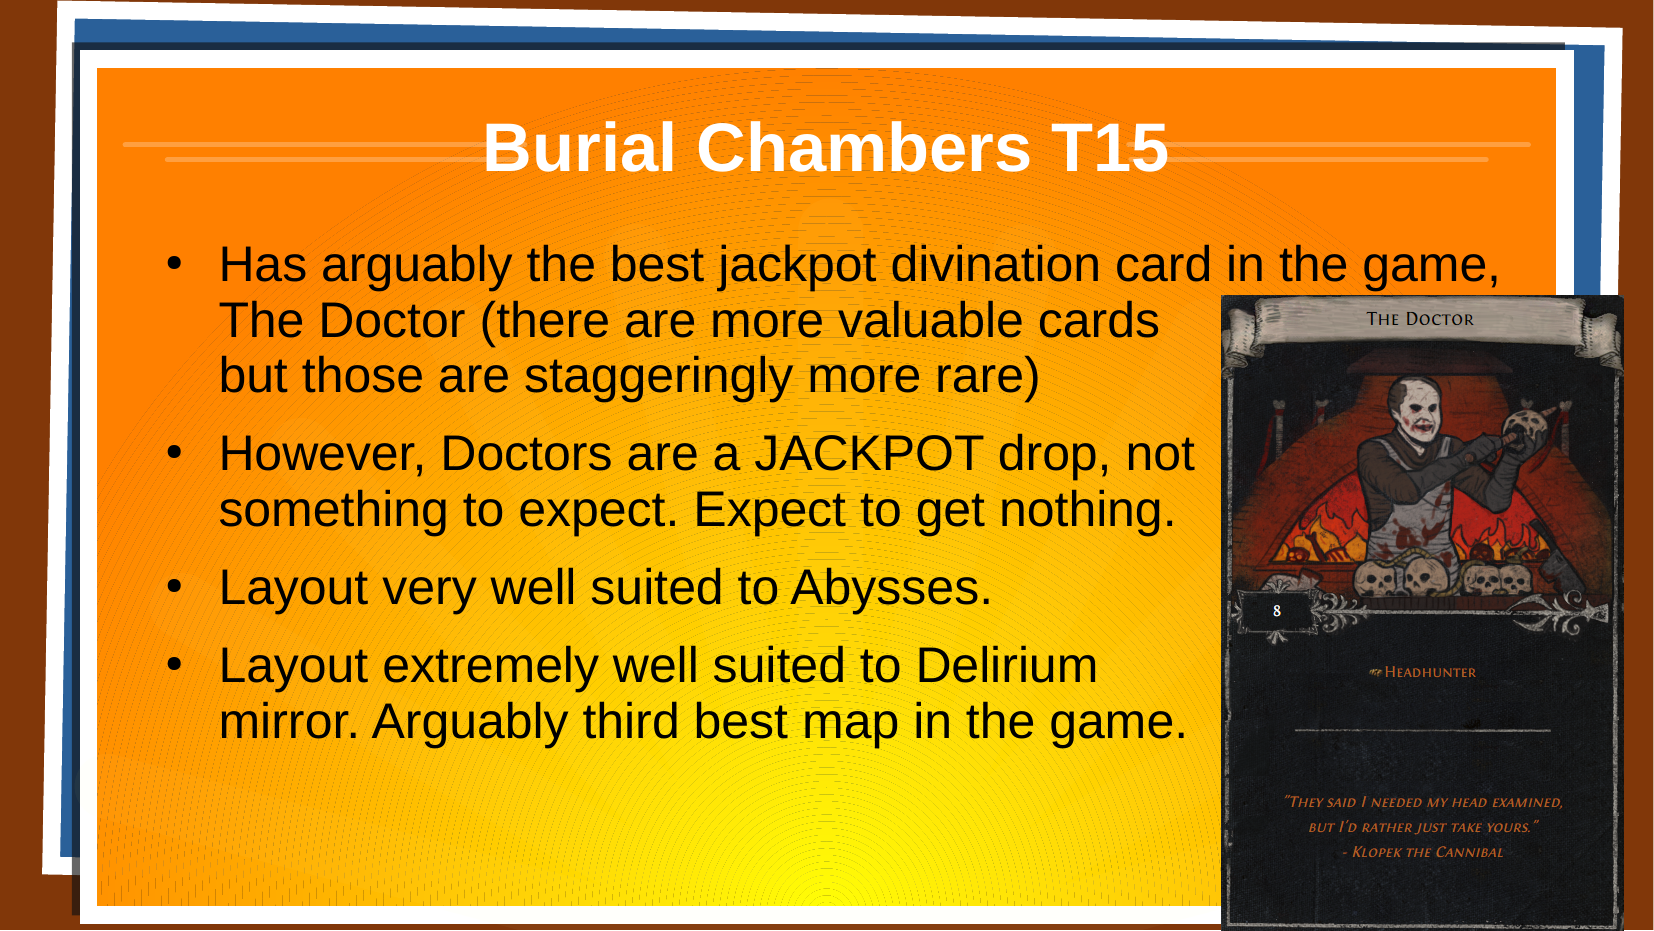

# Burial Chambers T15
Has arguably the best jackpot divination card in the game, The Doctor (there are more valuable cards but those are staggeringly more rare)
However, Doctors are a JACKPOT drop, not something to expect. Expect to get nothing.
Layout very well suited to Abysses.
Layout extremely well suited to Delirium mirror. Arguably third best map in the game.
7